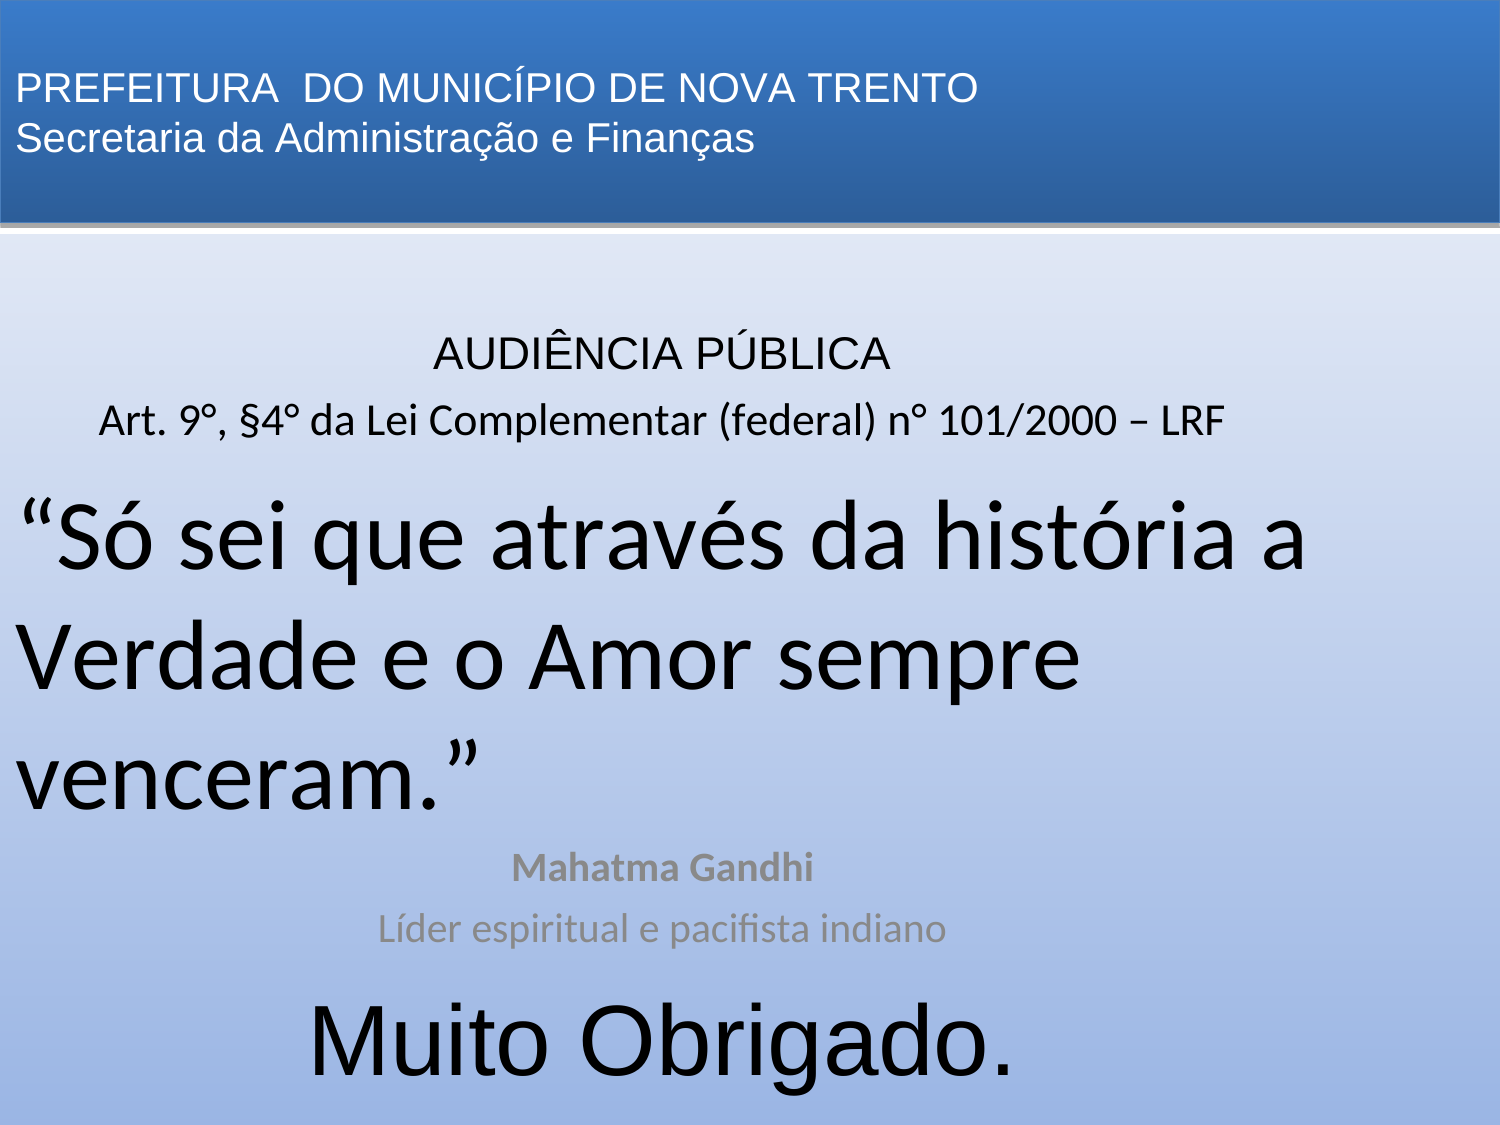

# PREFEITURA DO MUNICÍPIO DE NOVA TRENTO Secretaria da Administração e Finanças
AUDIÊNCIA PÚBLICA
Art. 9°, §4° da Lei Complementar (federal) n° 101/2000 – LRF
“Só sei que através da história a Verdade e o Amor sempre venceram.”
Mahatma Gandhi
Líder espiritual e pacifista indiano
Muito Obrigado.